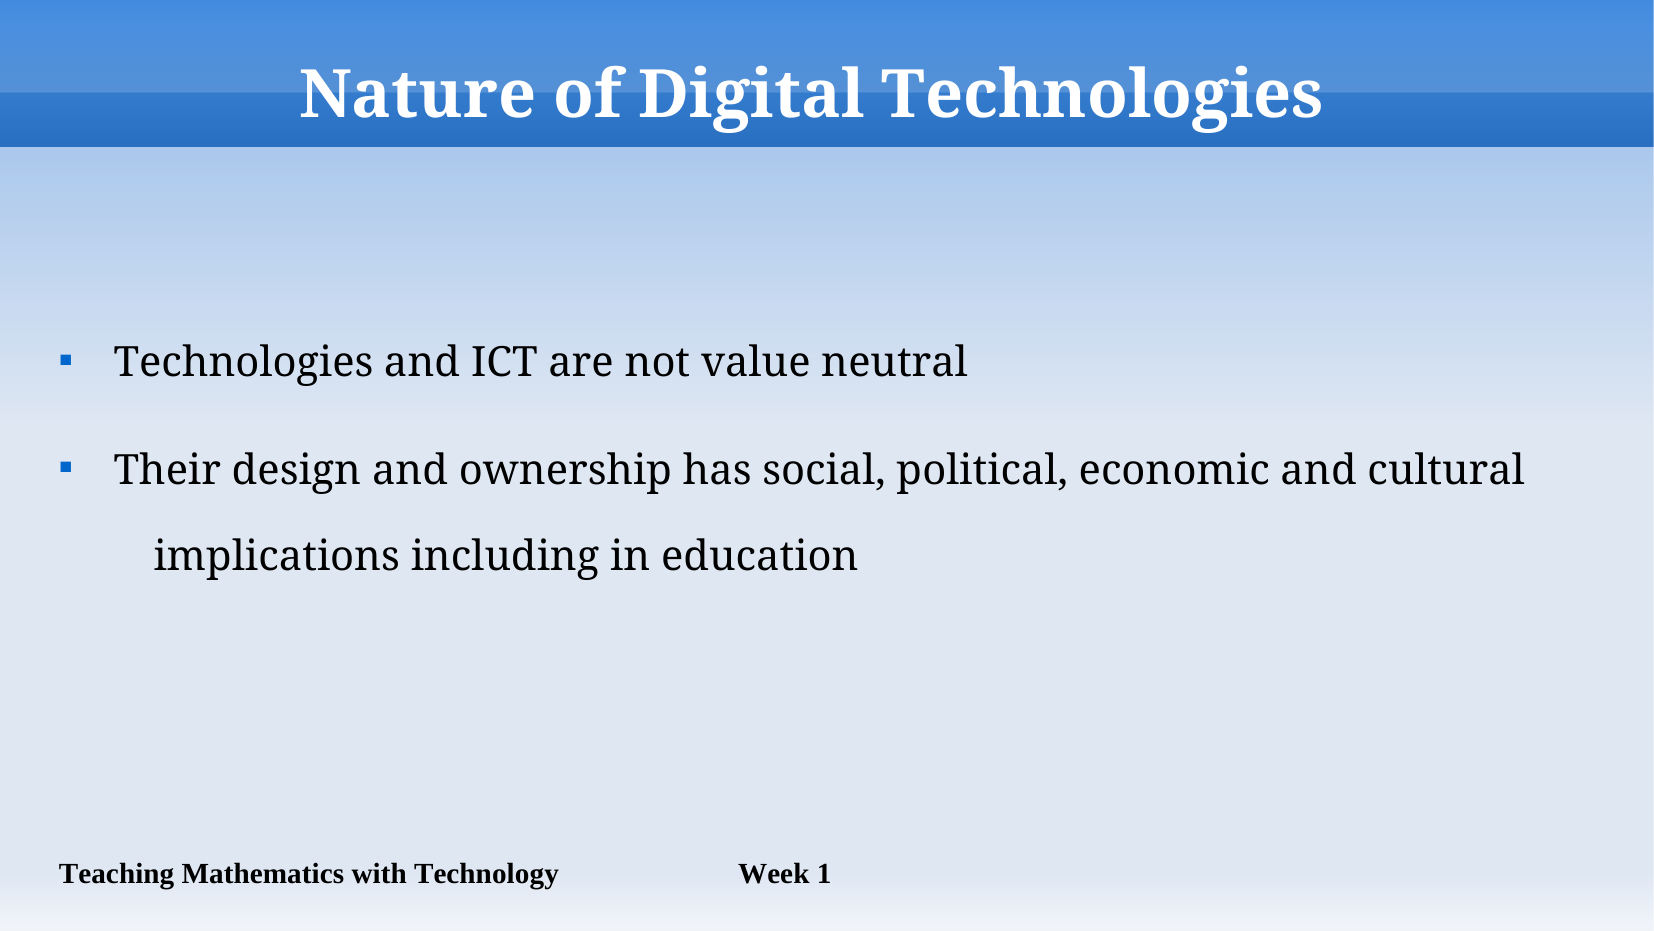

# Nature of Digital Technologies
Technologies and ICT are not value neutral
Their design and ownership has social, political, economic and cultural implications including in education